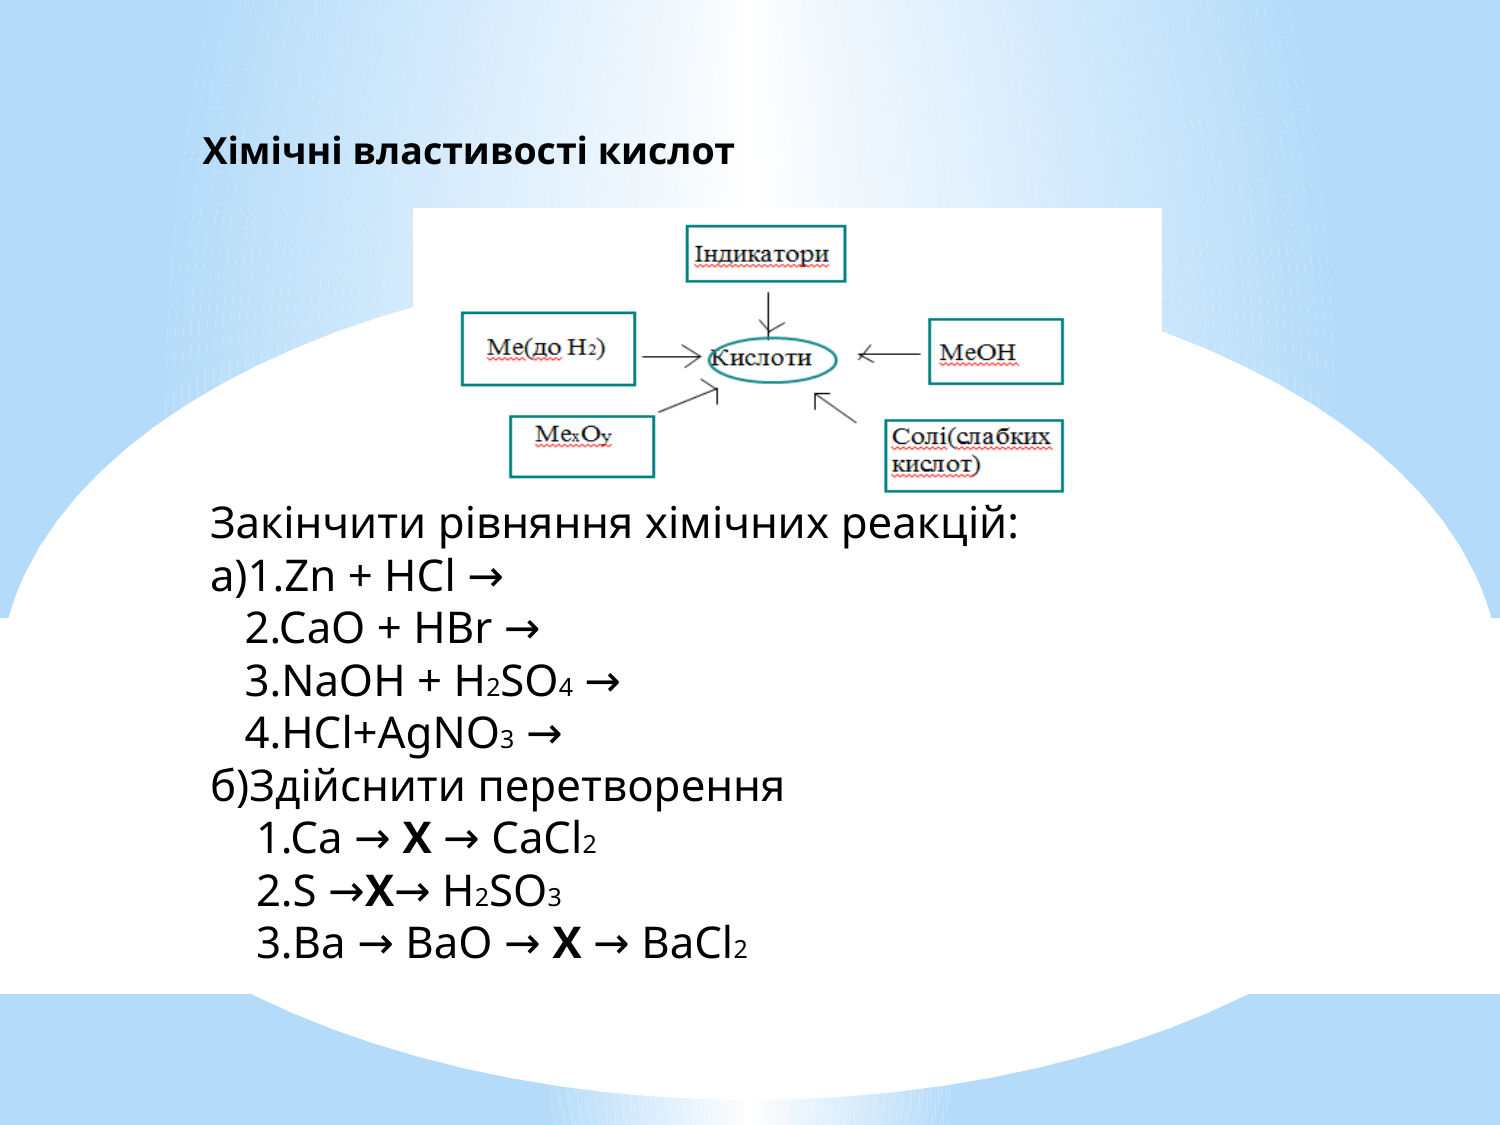

# Хімічні властивості кислот
Закінчити рівняння хімічних реакцій:
а)1.Zn + HCl →
 2.CaO + HBr →
 3.NaOH + H2SO4 →
 4.HCl+AgNO3 →
б)Здійснити перетворення
 1.Ca → X → CaCl2
 2.S →X→ H2SO3
 3.Ba → BaO → X → BaCl2